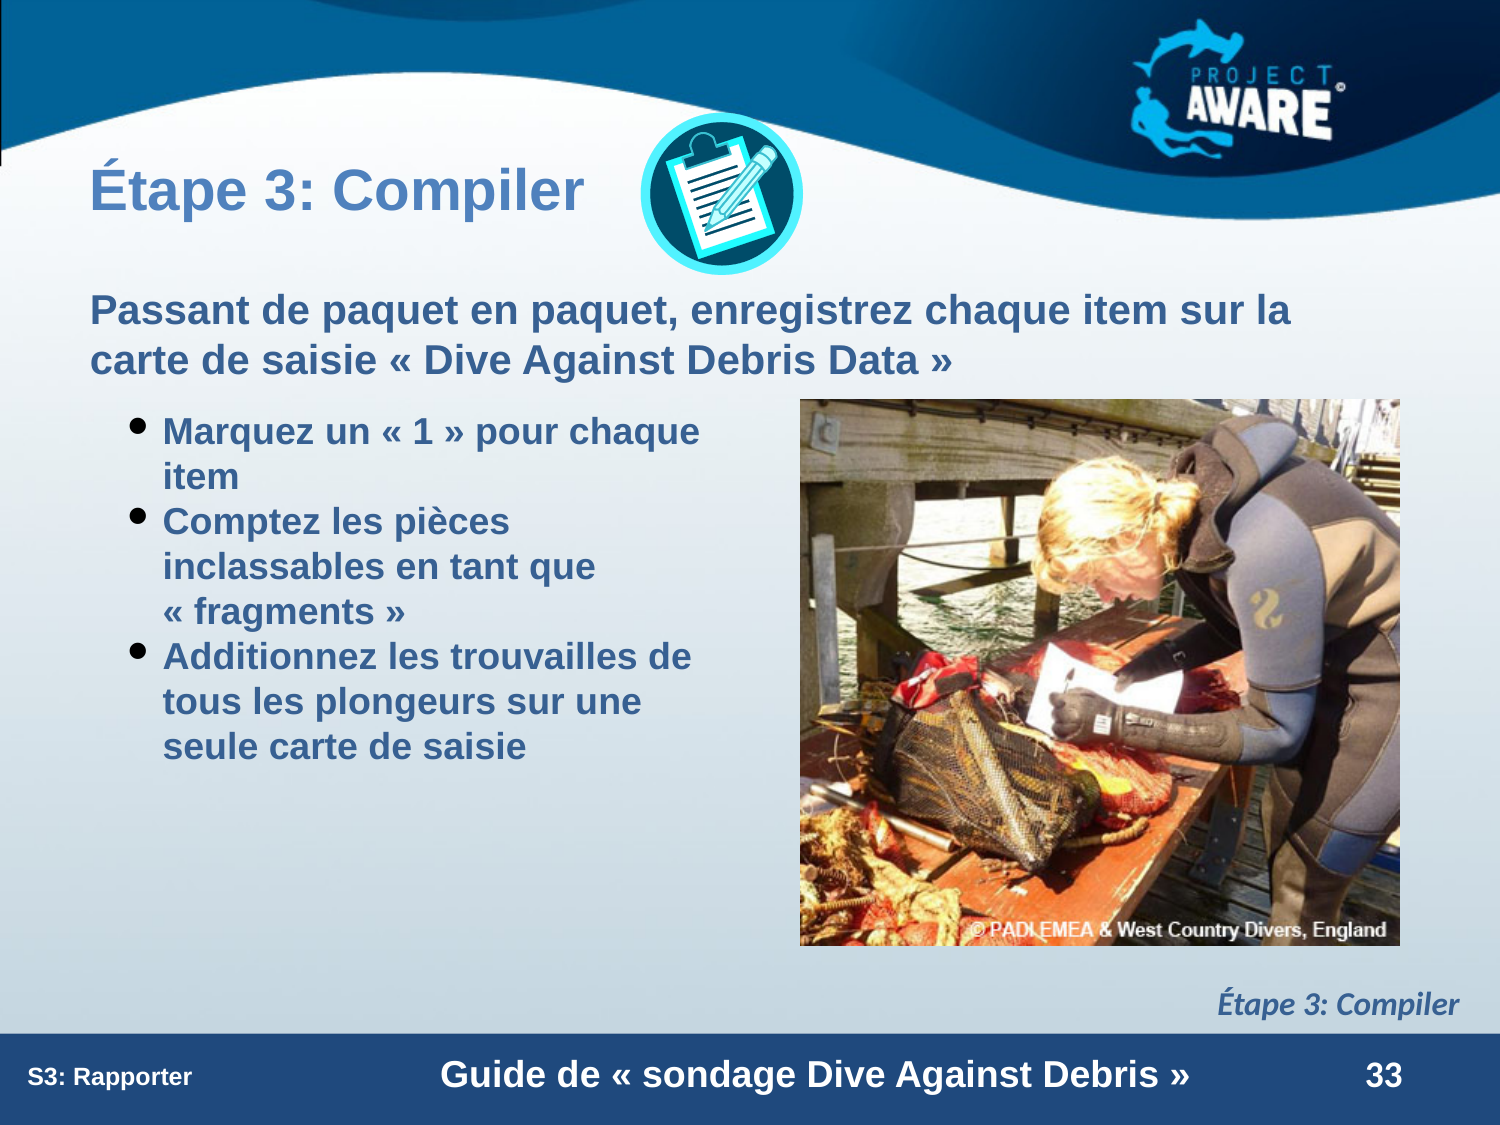

Étape 3: Compiler
Passant de paquet en paquet, enregistrez chaque item sur la carte de saisie « Dive Against Debris Data »
Marquez un « 1 » pour chaque item
Comptez les pièces inclassables en tant que
« fragments »
Additionnez les trouvailles de tous les plongeurs sur une seule carte de saisie
Étape 3: Compiler
Guide de « sondage Dive Against Debris »
S3: Rapporter